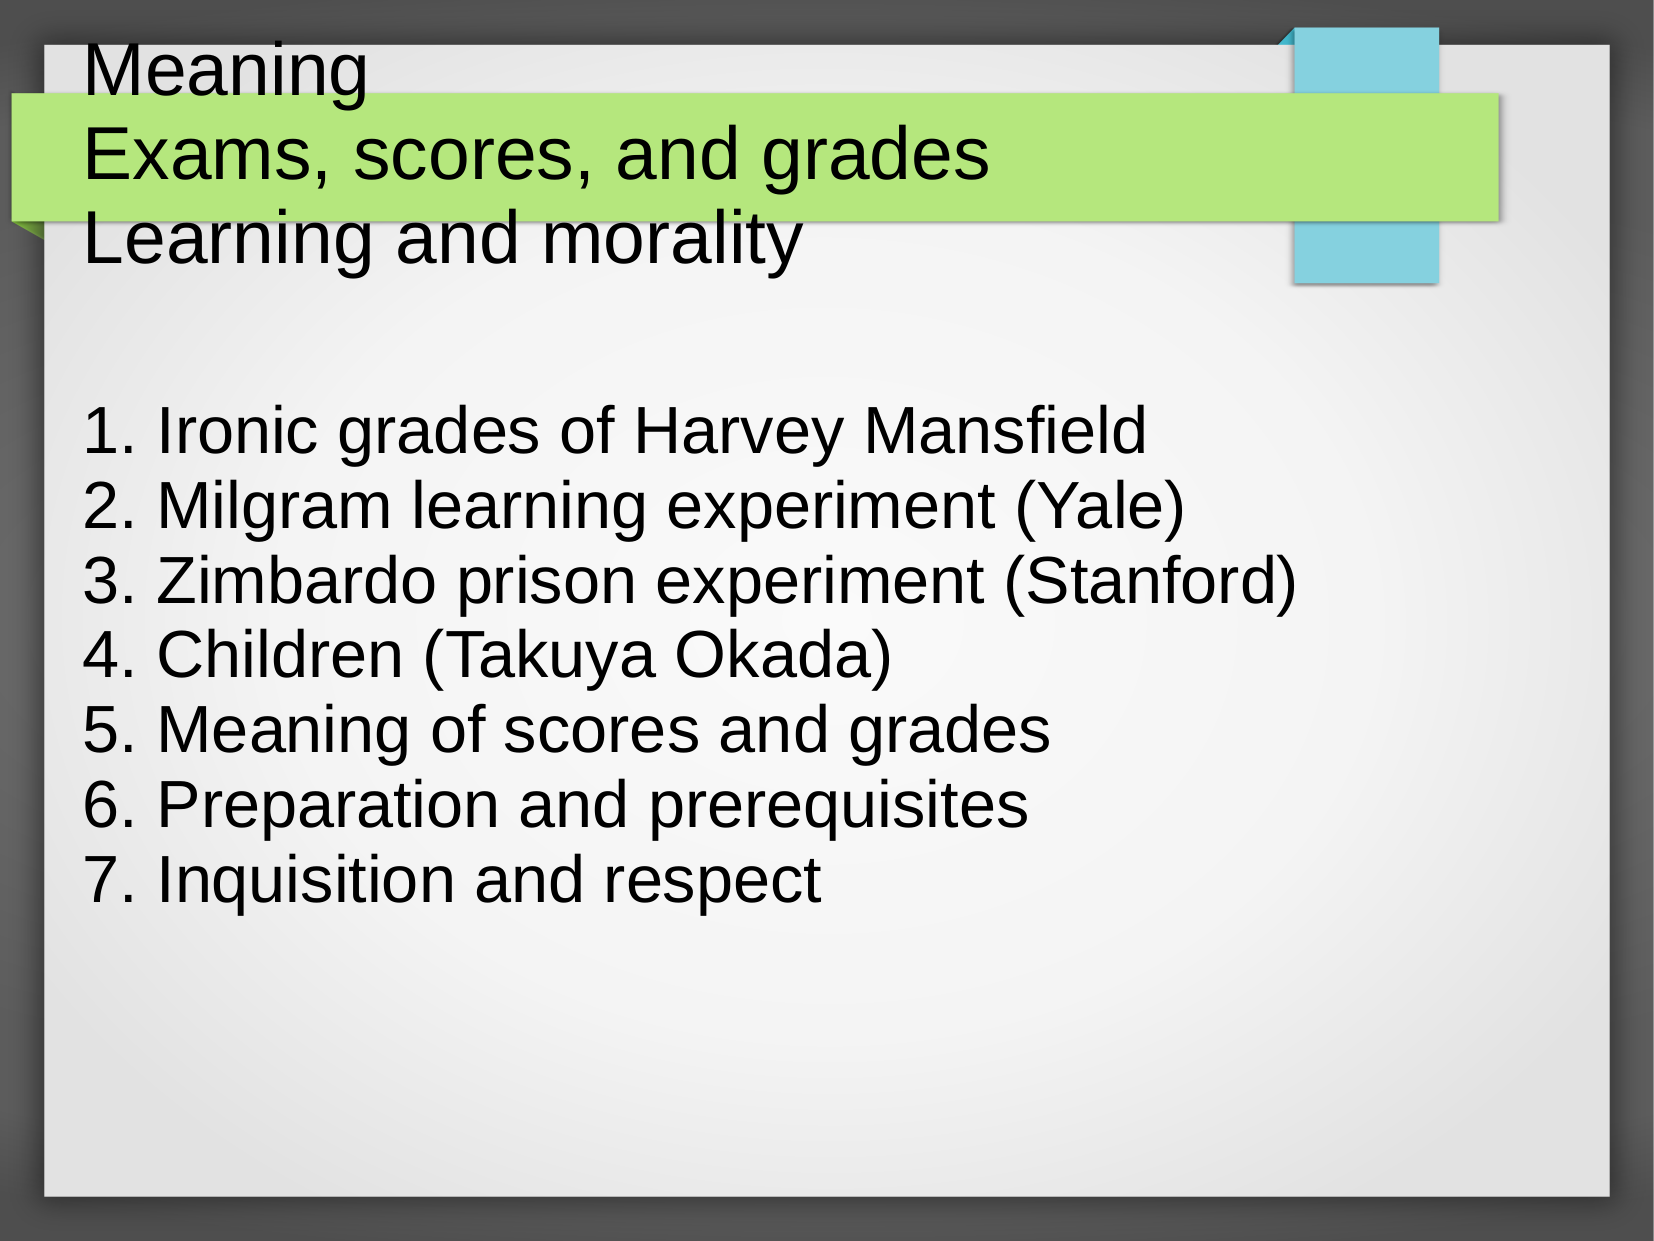

# Meaning Exams, scores, and grades Learning and morality
1. Ironic grades of Harvey Mansfield
2. Milgram learning experiment (Yale)
3. Zimbardo prison experiment (Stanford)
4. Children (Takuya Okada)
5. Meaning of scores and grades
6. Preparation and prerequisites
7. Inquisition and respect